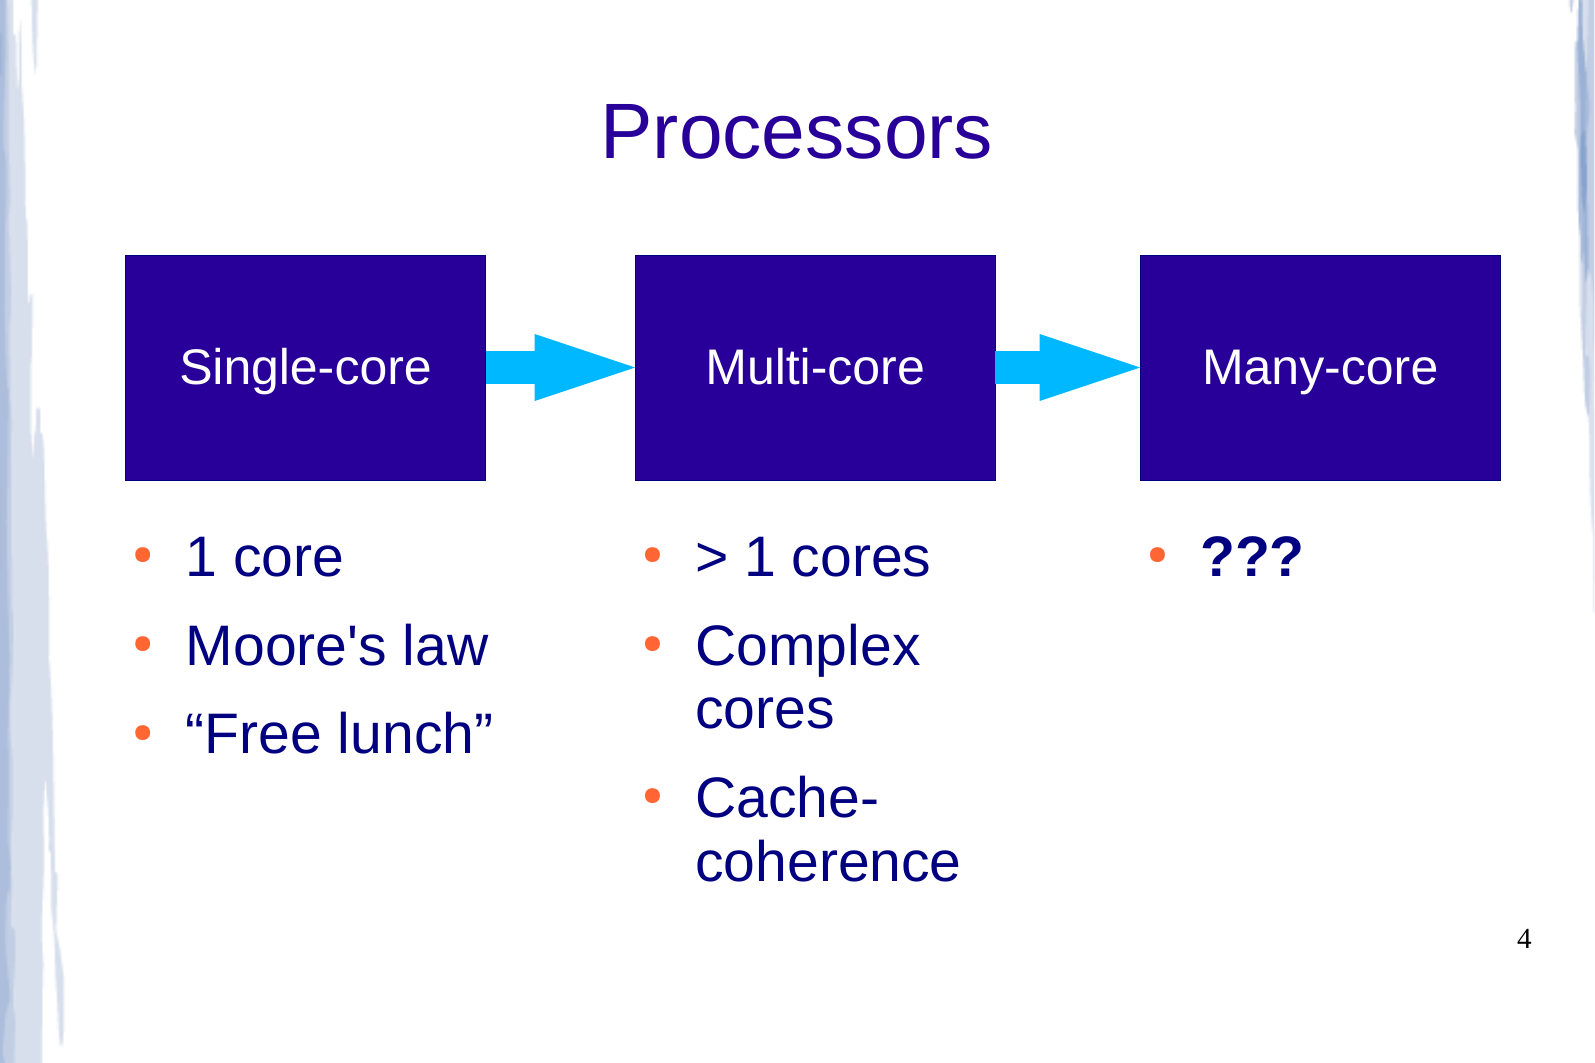

# Processors
Single-core
Multi-core
Many-core
1 core
Moore's law
“Free lunch”
> 1 cores
Complex cores
Cache-coherence
???
4